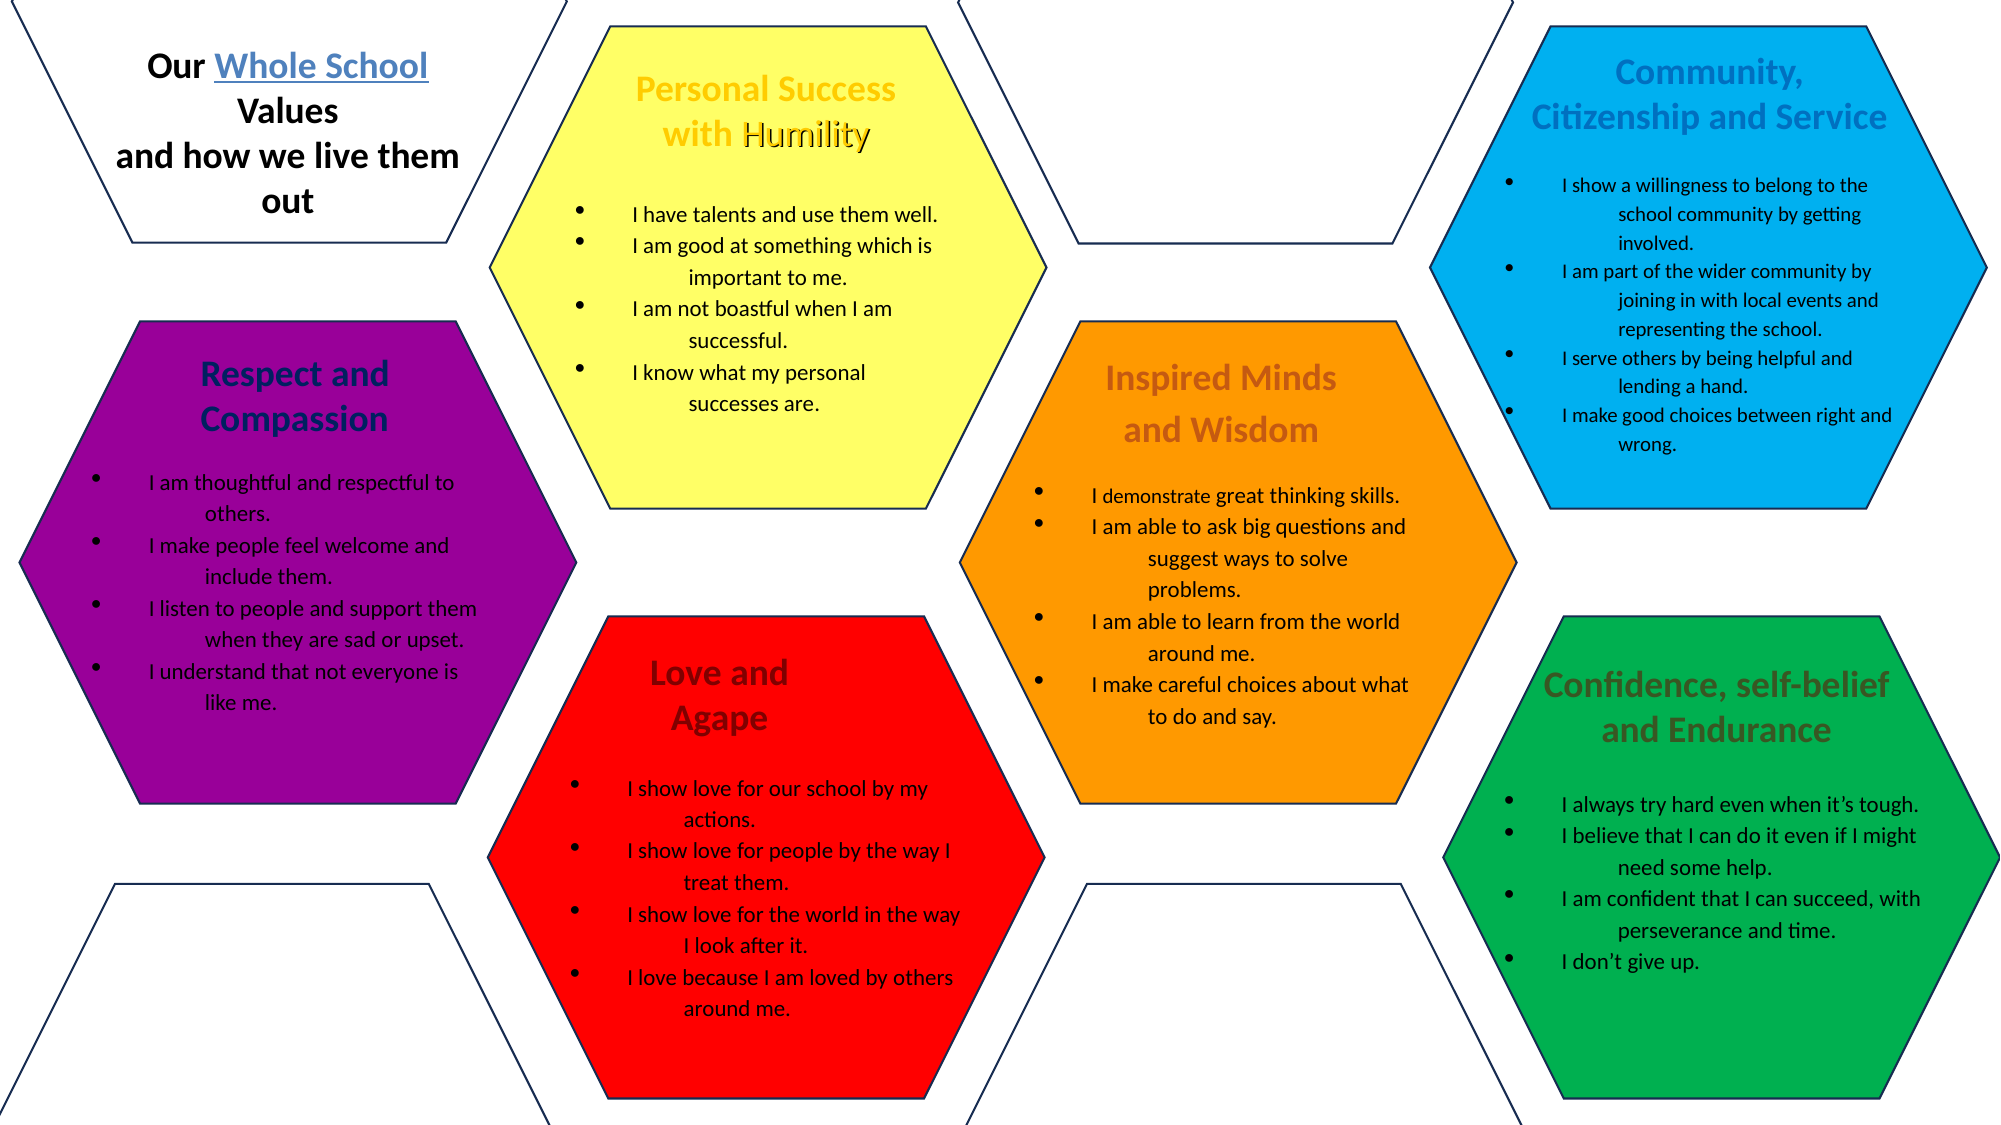

Our Whole School Values
and how we live them out
Community, Citizenship and Service
Personal Success with Humility
I show a willingness to belong to the school community by getting involved.
I am part of the wider community by joining in with local events and representing the school.
I serve others by being helpful and lending a hand.
I make good choices between right and wrong.
I have talents and use them well.
I am good at something which is important to me.
I am not boastful when I am successful.
I know what my personal successes are.
Inspired Minds and Wisdom
Respect and Compassion
I am thoughtful and respectful to others.
I make people feel welcome and include them.
I listen to people and support them when they are sad or upset.
I understand that not everyone is like me.
I demonstrate great thinking skills.
I am able to ask big questions and suggest ways to solve problems.
I am able to learn from the world around me.
I make careful choices about what to do and say.
Love and Agape
Confidence, self-belief and Endurance
I show love for our school by my actions.
I show love for people by the way I treat them.
I show love for the world in the way I look after it.
I love because I am loved by others around me.
I always try hard even when it’s tough.
I believe that I can do it even if I might need some help.
I am confident that I can succeed, with perseverance and time.
I don’t give up.